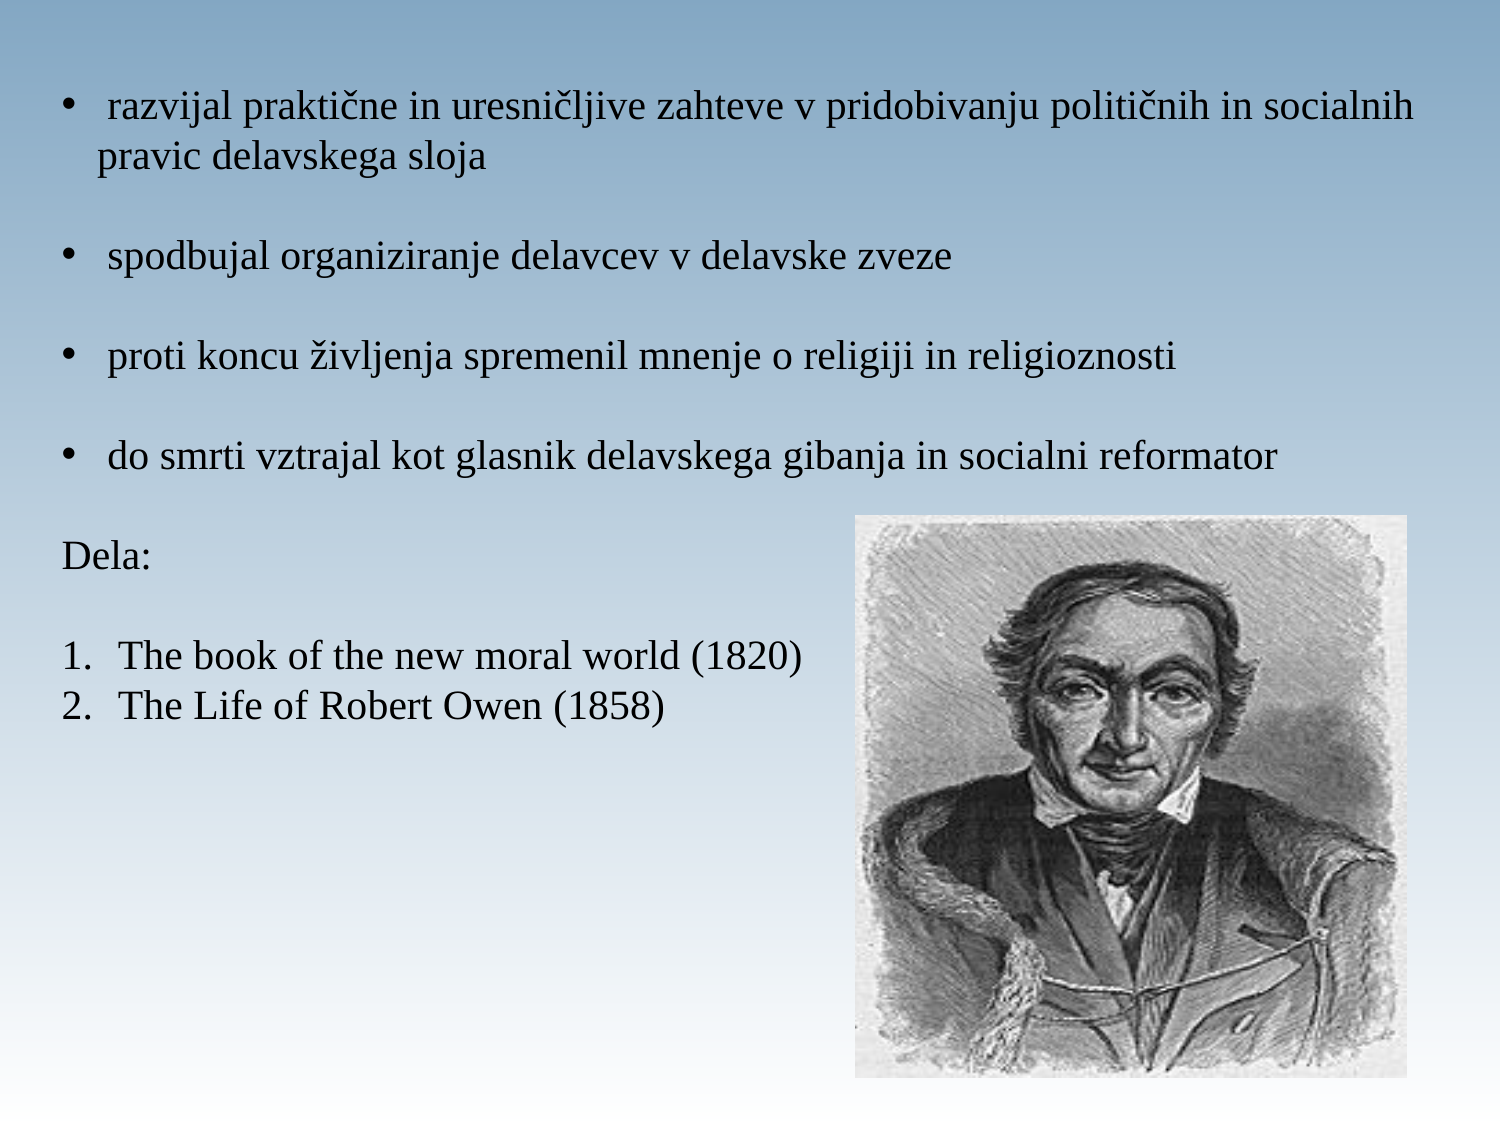

razvijal praktične in uresničljive zahteve v pridobivanju političnih in socialnih pravic delavskega sloja
 spodbujal organiziranje delavcev v delavske zveze
 proti koncu življenja spremenil mnenje o religiji in religioznosti
 do smrti vztrajal kot glasnik delavskega gibanja in socialni reformator
Dela:
The book of the new moral world (1820)
The Life of Robert Owen (1858)